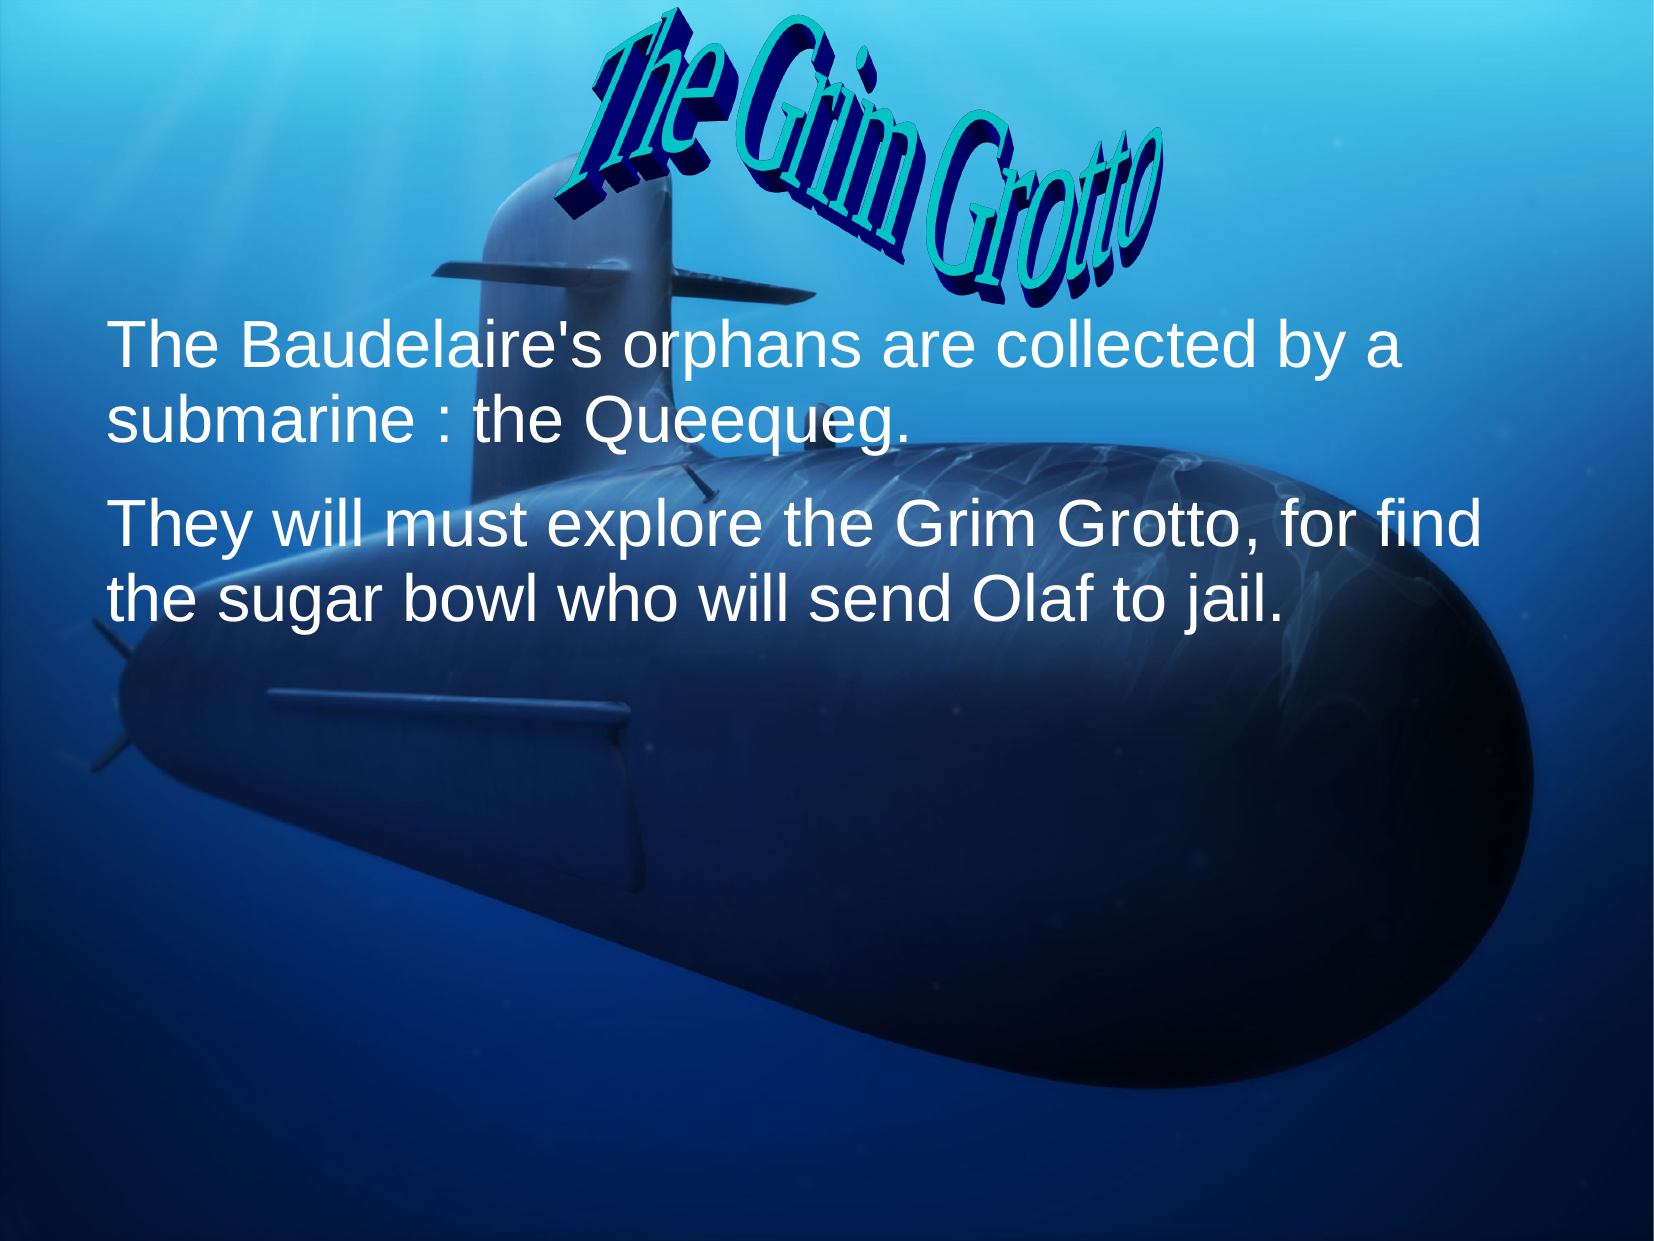

The Grim Grotto
#
The Baudelaire's orphans are collected by a submarine : the Queequeg.
They will must explore the Grim Grotto, for find the sugar bowl who will send Olaf to jail.